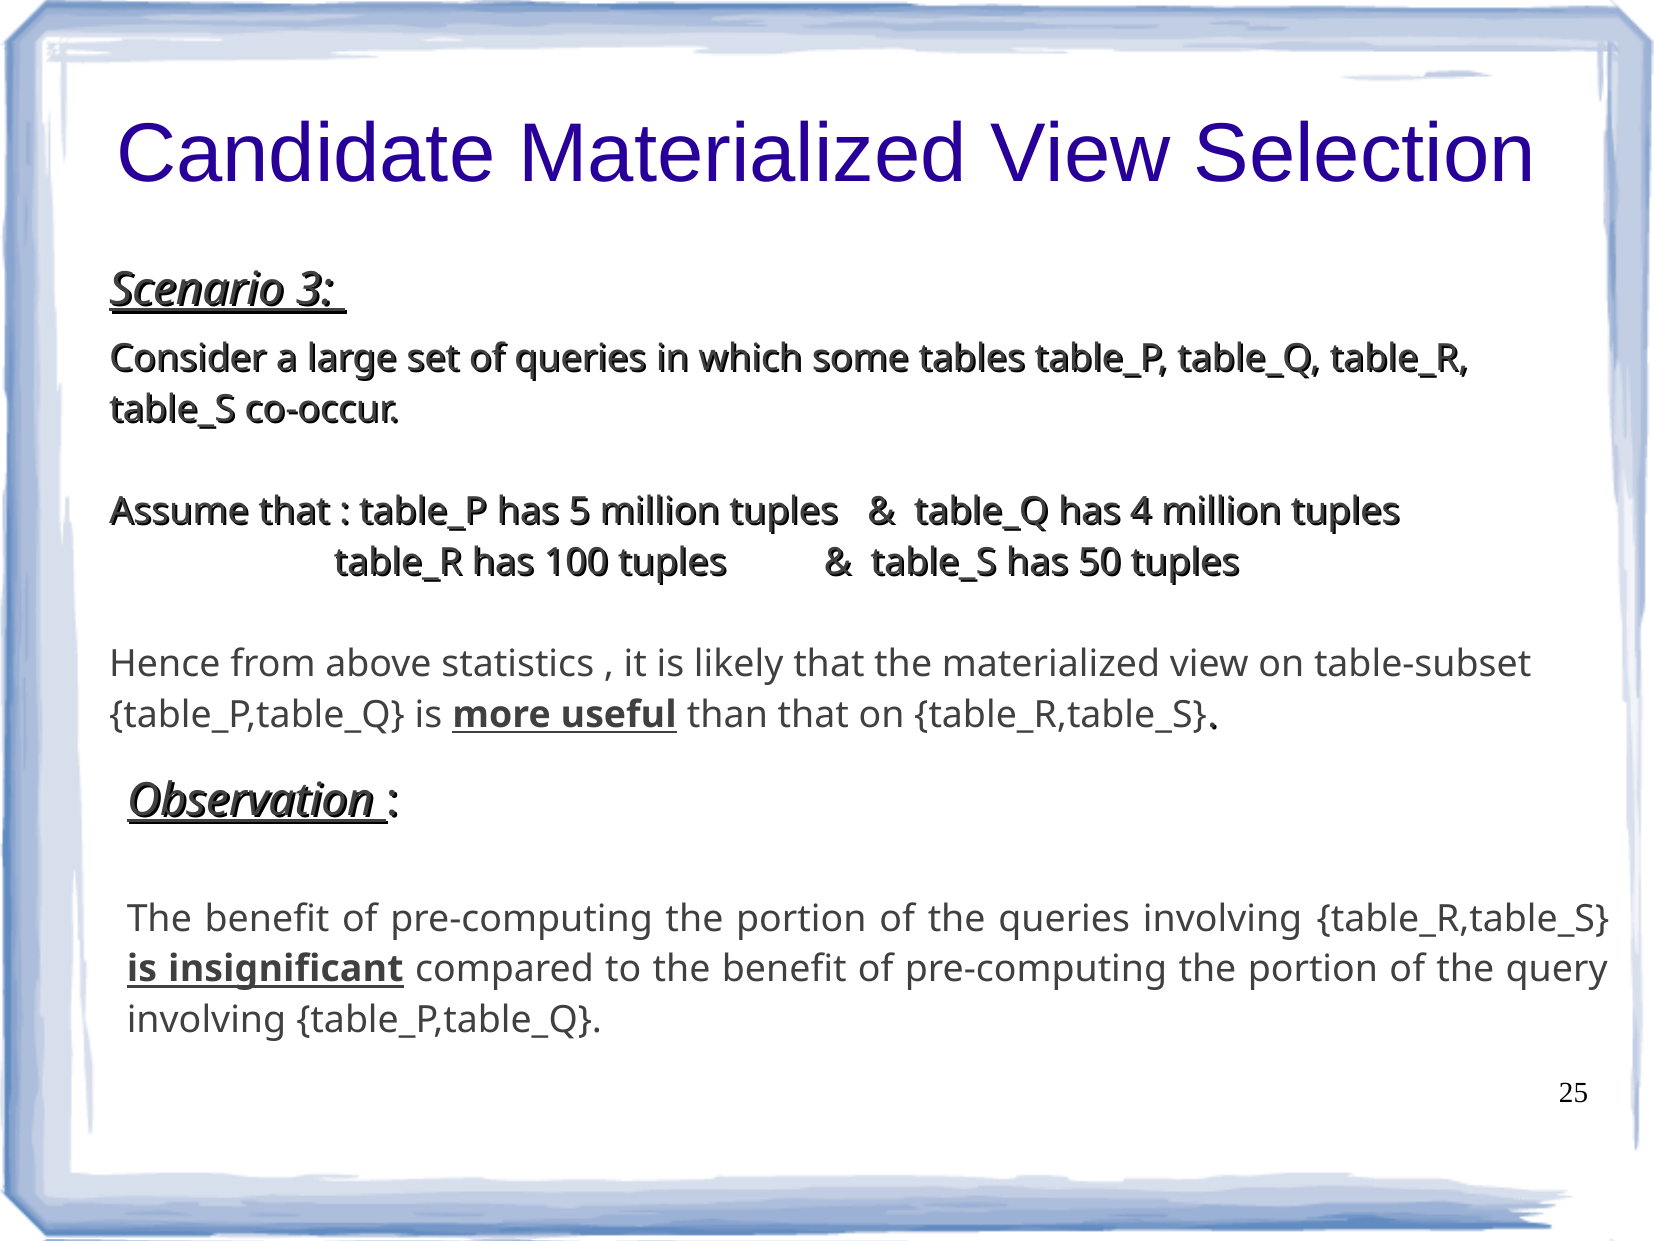

# Candidate Materialized View Selection
Scenario 3:
Consider a large set of queries in which some tables table_P, table_Q, table_R, table_S co-occur.
Assume that : table_P has 5 million tuples & table_Q has 4 million tuples
 table_R has 100 tuples & table_S has 50 tuples
Hence from above statistics , it is likely that the materialized view on table-subset {table_P,table_Q} is more useful than that on {table_R,table_S}.
Observation :
The benefit of pre-computing the portion of the queries involving {table_R,table_S} is insignificant compared to the benefit of pre-computing the portion of the query involving {table_P,table_Q}.
25